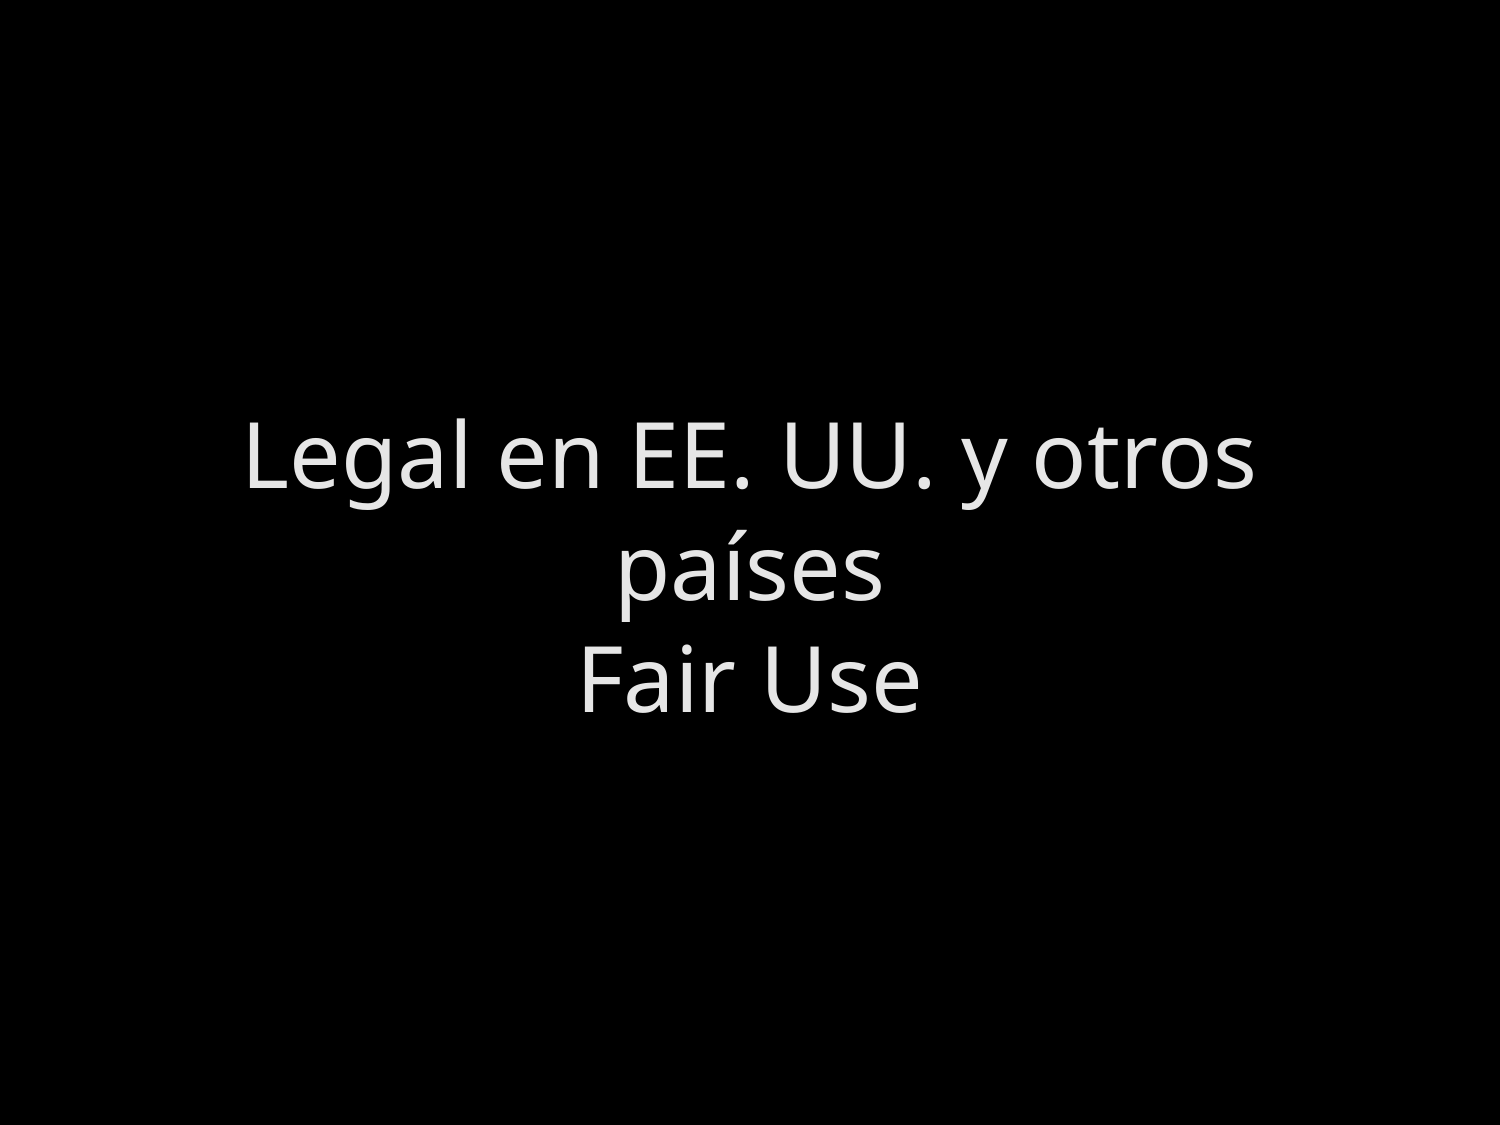

# Legal en EE. UU. y otros países
Fair Use